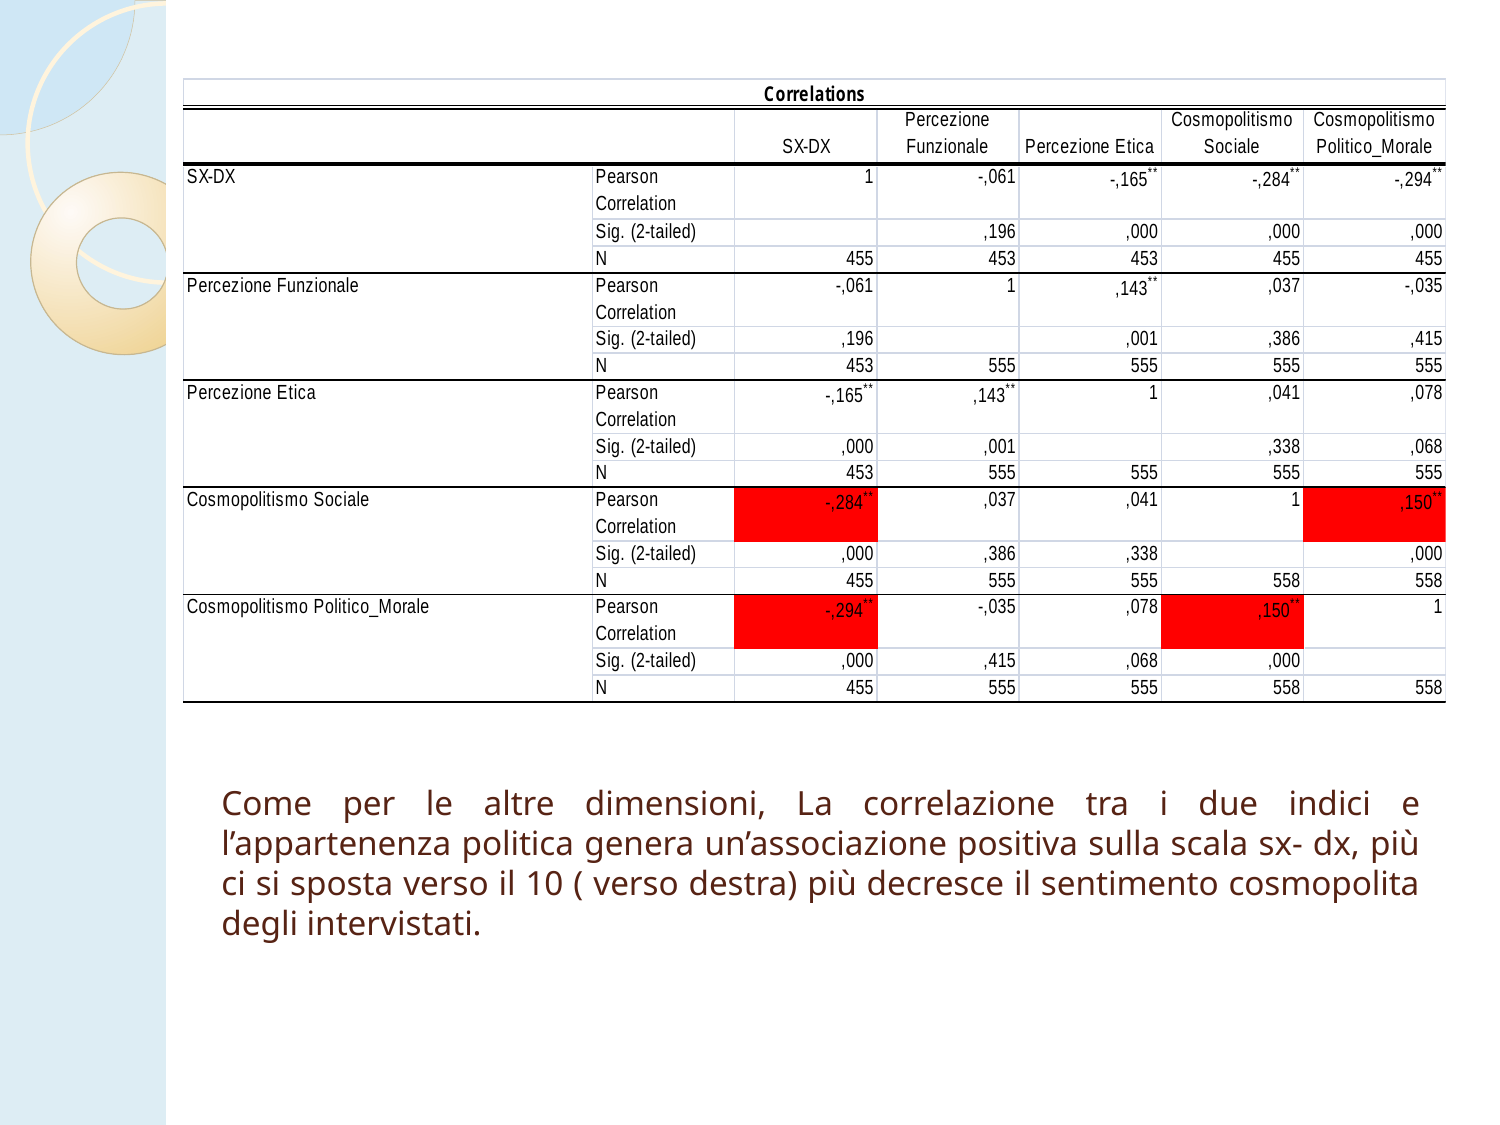

# Come per le altre dimensioni, La correlazione tra i due indici e l’appartenenza politica genera un’associazione positiva sulla scala sx- dx, più ci si sposta verso il 10 ( verso destra) più decresce il sentimento cosmopolita degli intervistati.